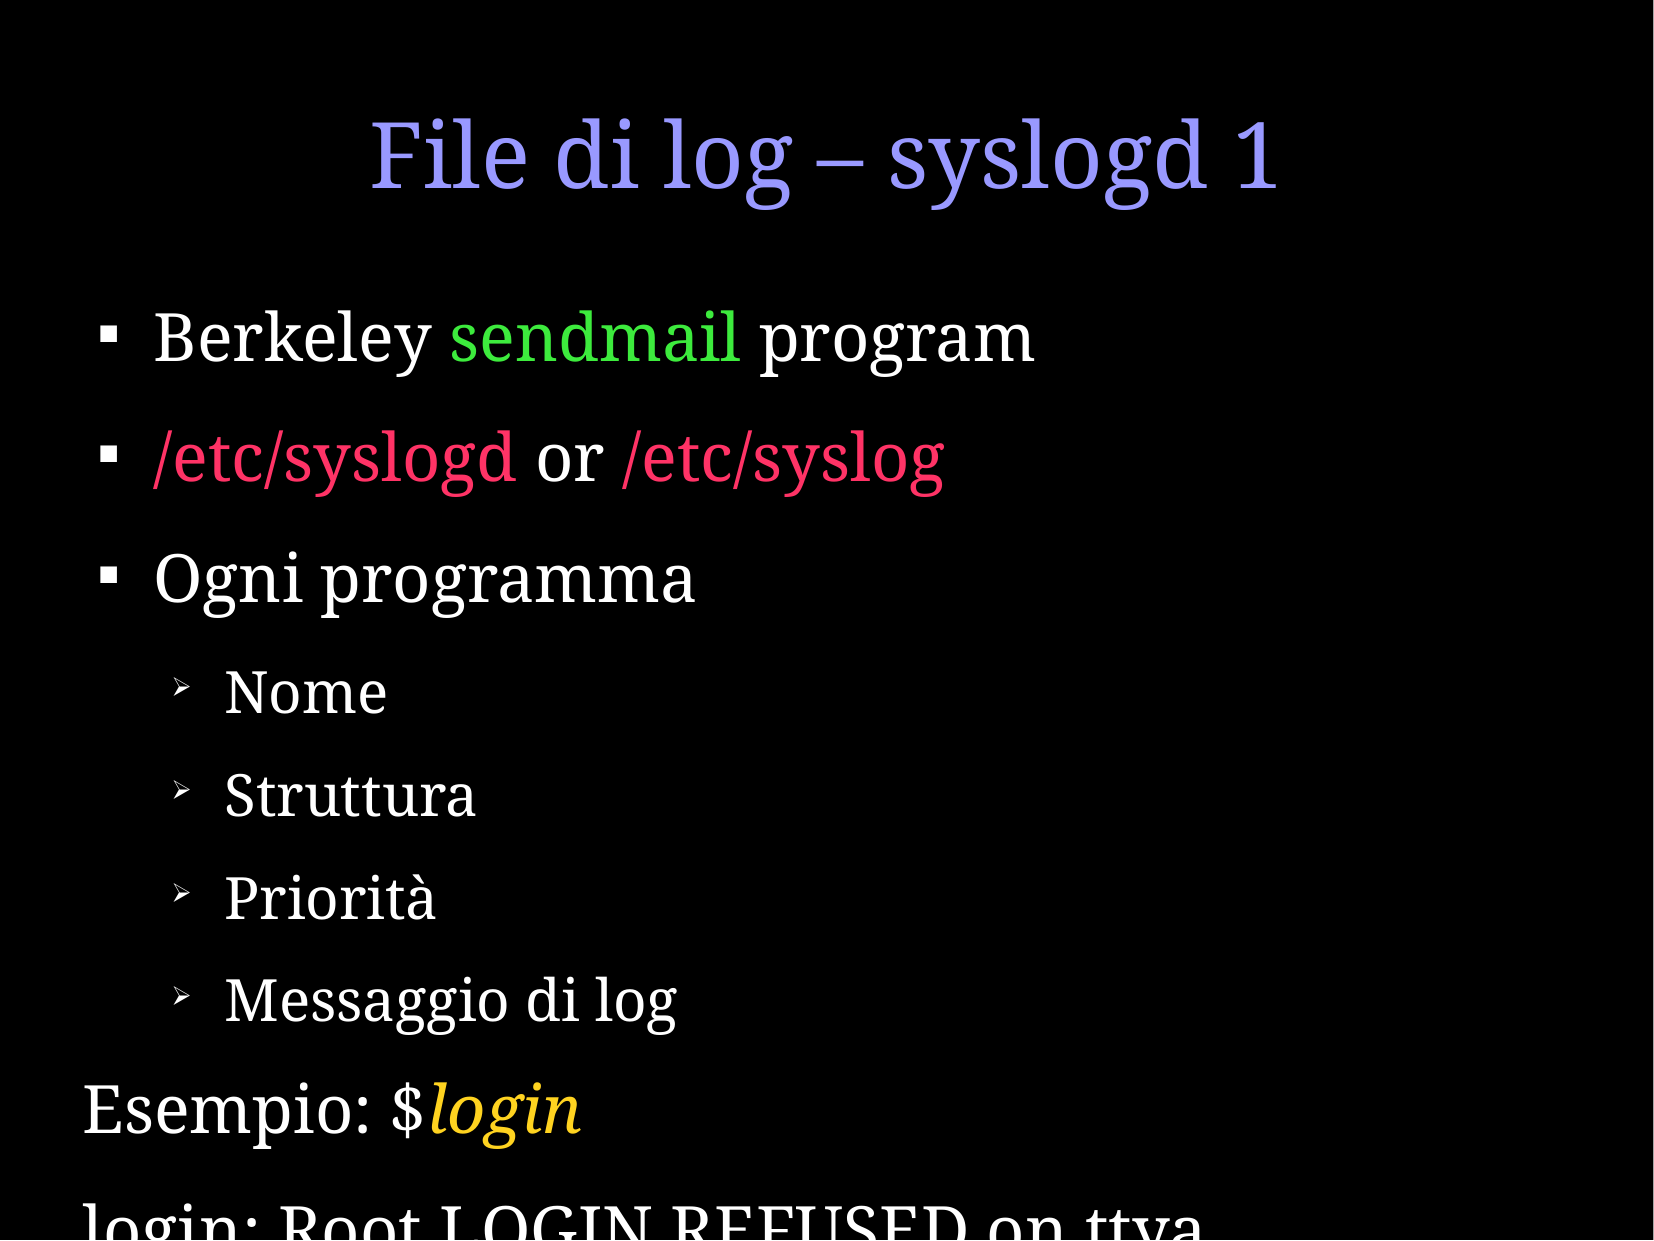

# File di log – syslogd 1
Berkeley sendmail program
/etc/syslogd or /etc/syslog
Ogni programma
Nome
Struttura
Priorità
Messaggio di log
Esempio: $login
login: Root LOGIN REFUSED on ttya